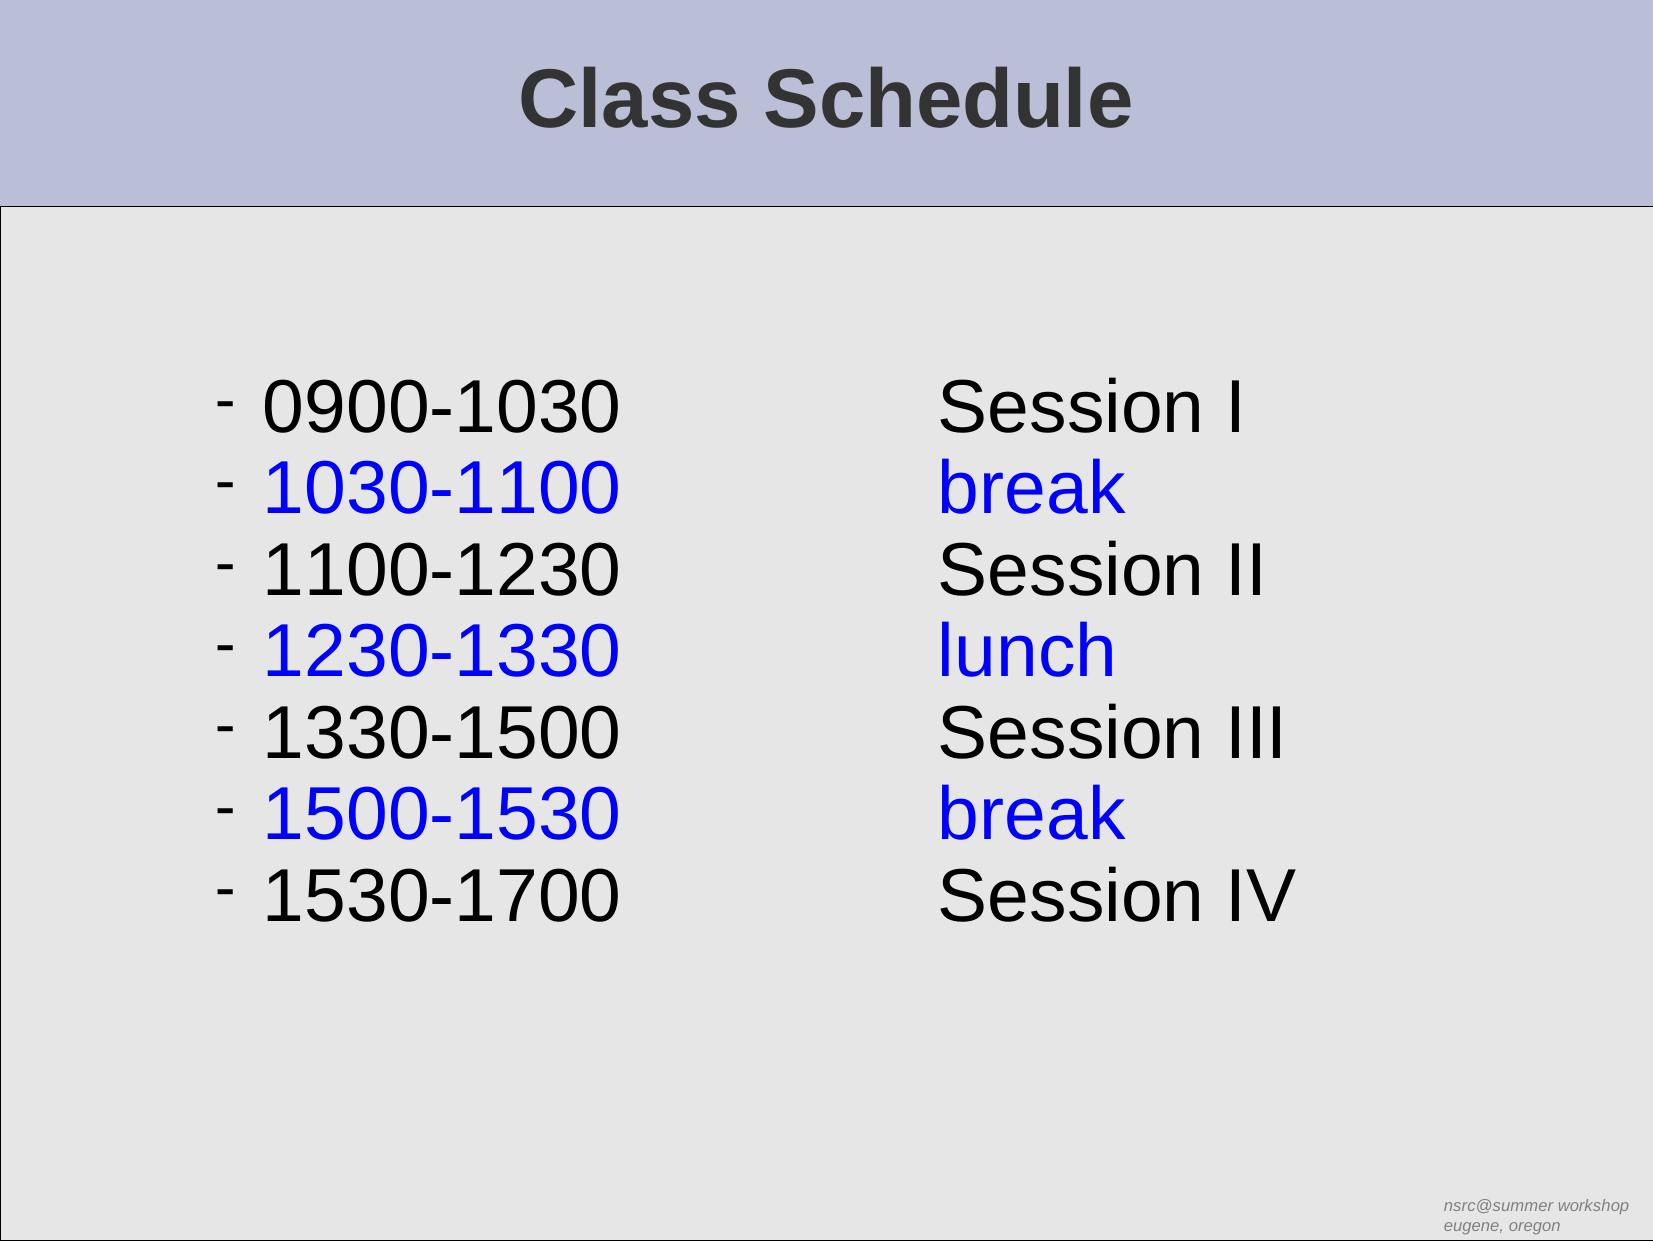

# Class Schedule
0900-1030 		Session I
1030-1100 		break
1100-1230 		Session II
1230-1330 		lunch
1330-1500 		Session III
1500-1530 		break
1530-1700 		Session IV